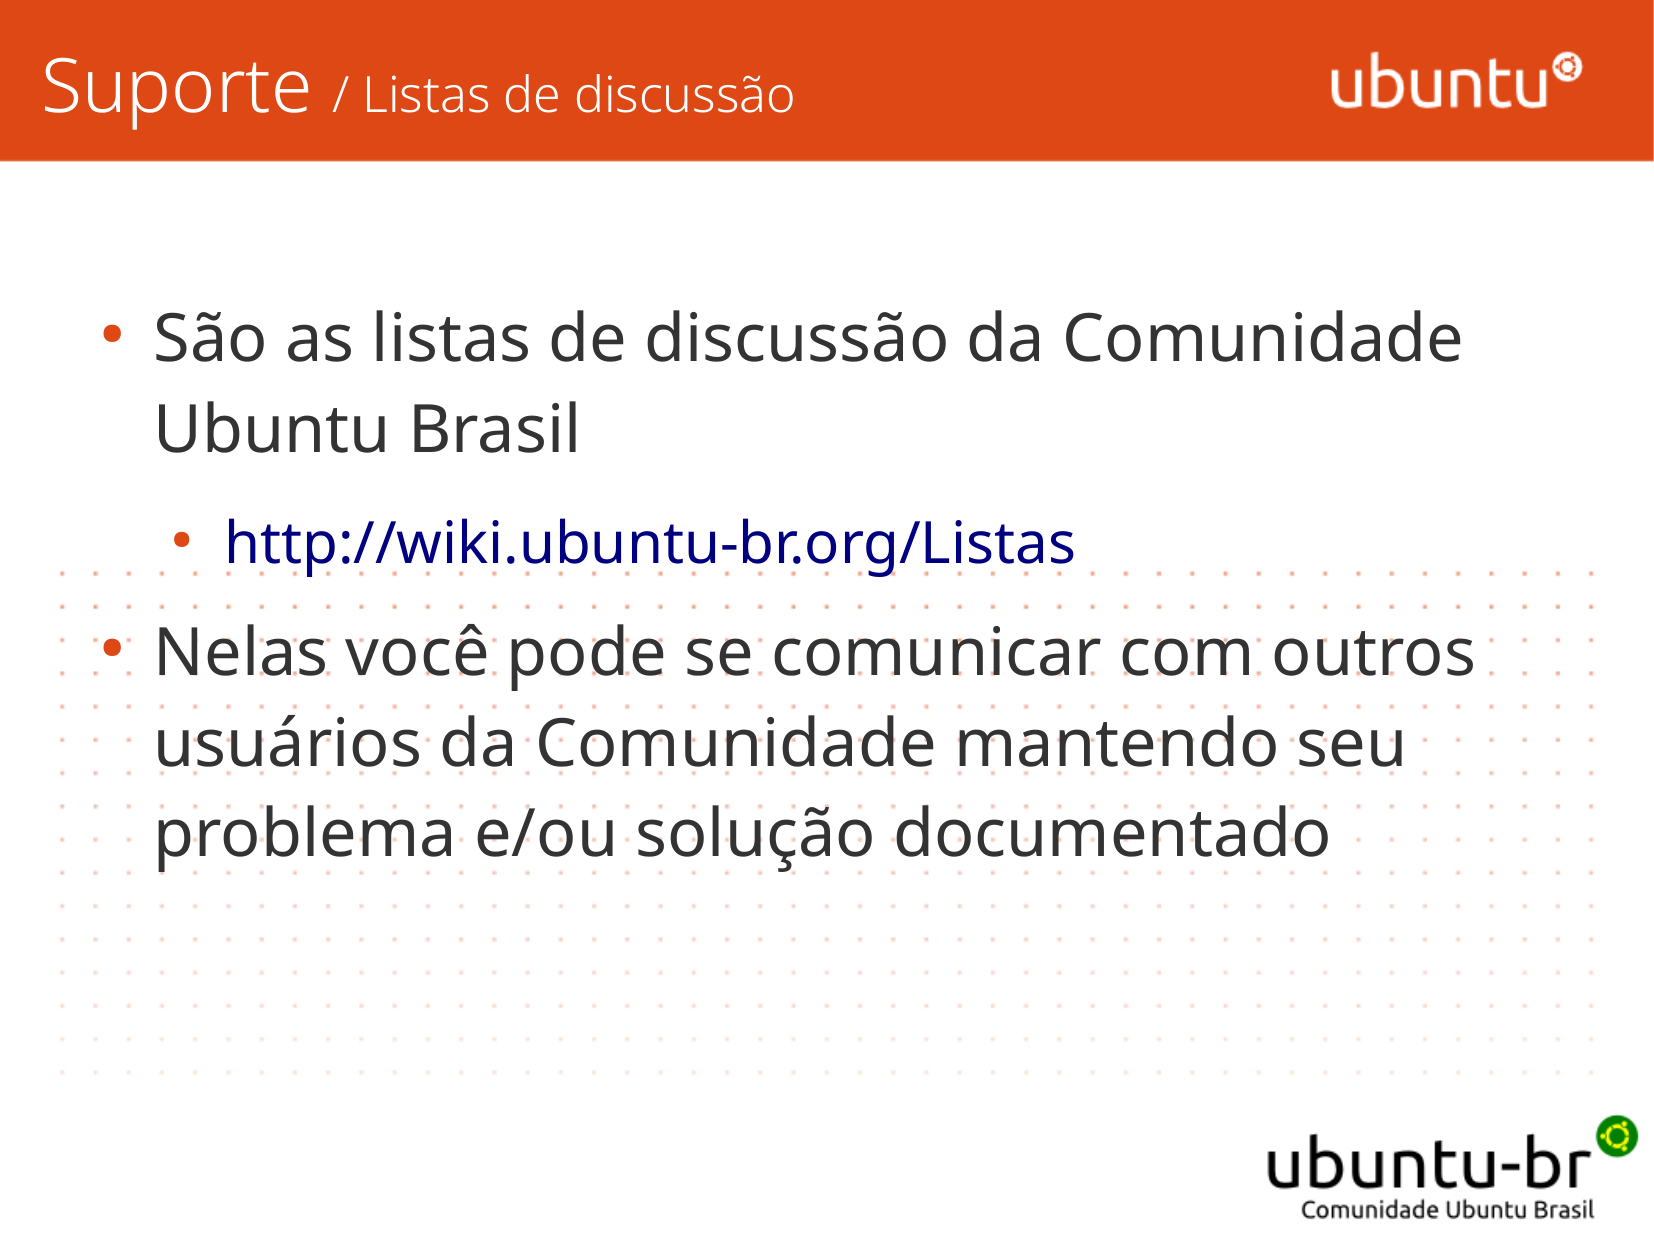

# Suporte / Listas de discussão
São as listas de discussão da Comunidade Ubuntu Brasil
http://wiki.ubuntu-br.org/Listas
Nelas você pode se comunicar com outros usuários da Comunidade mantendo seu problema e/ou solução documentado